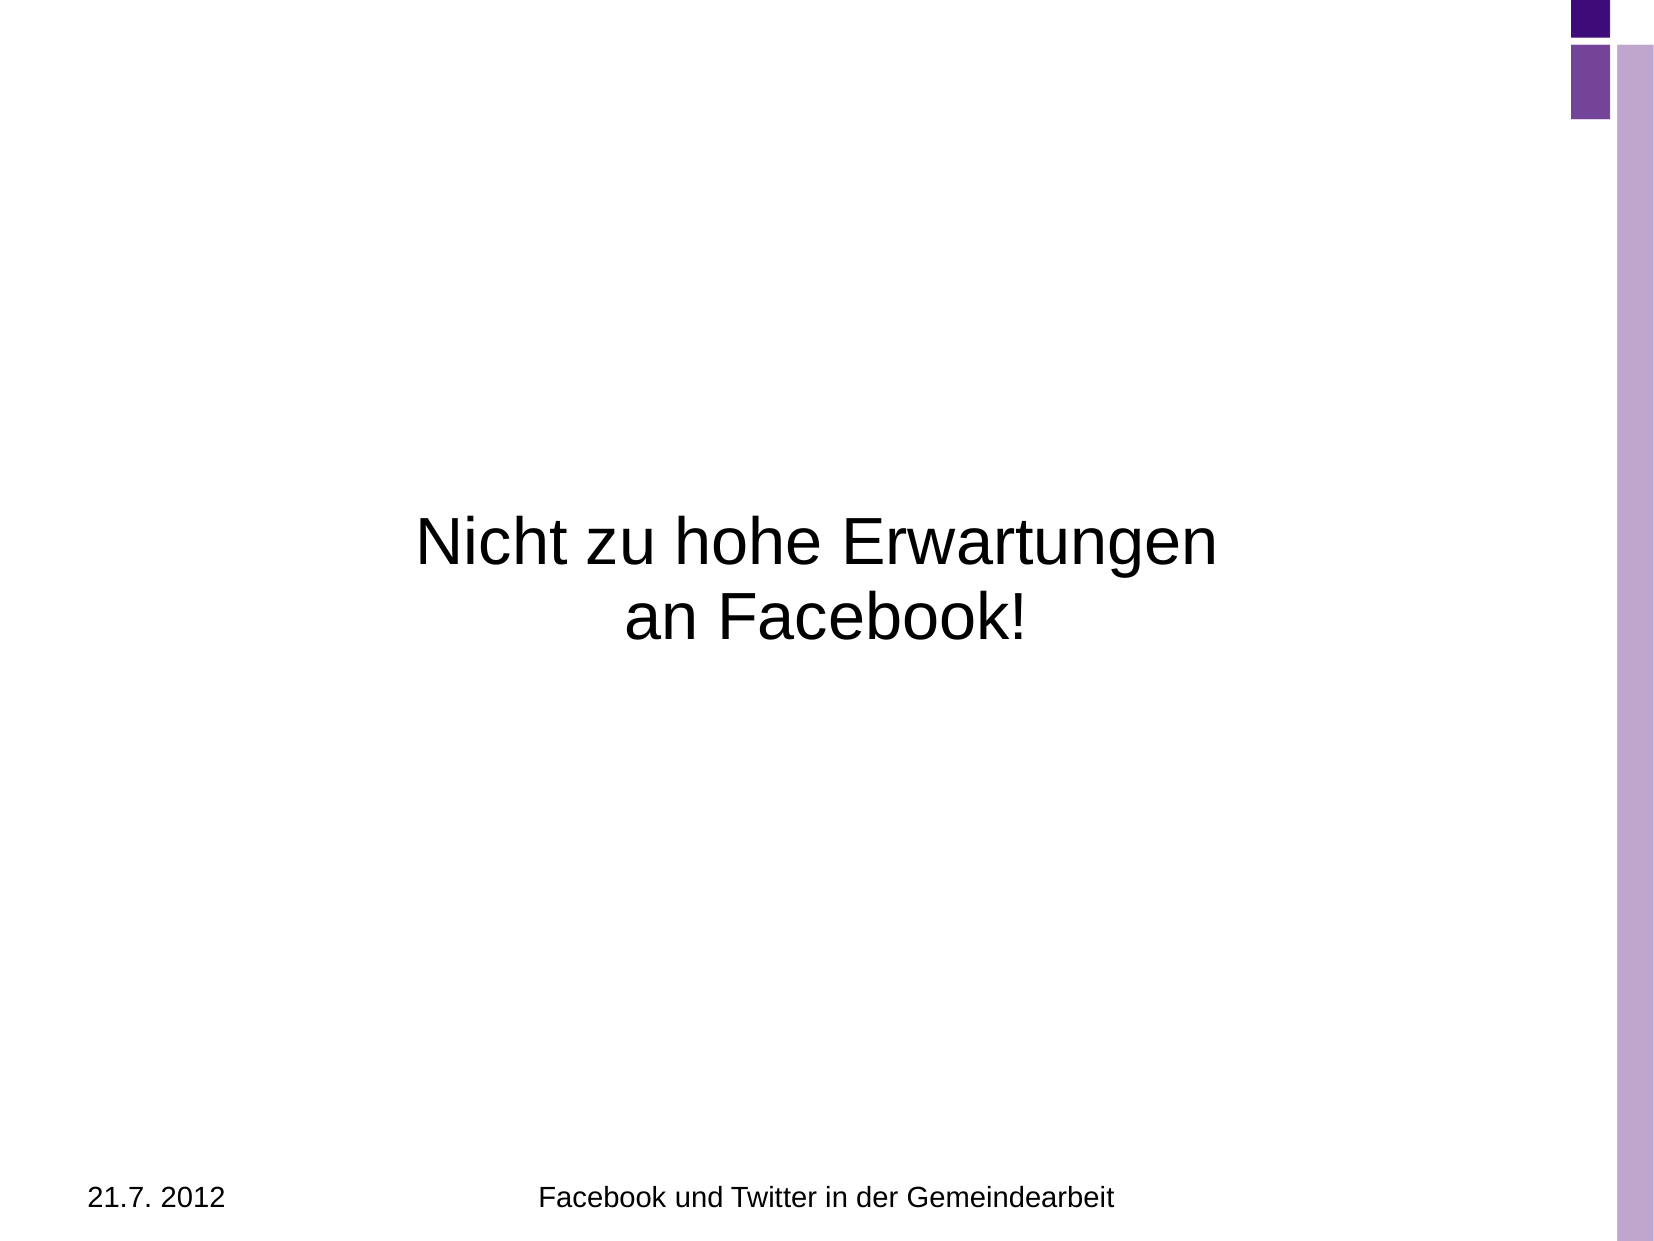

# Nicht zu hohe Erwartungen an Facebook!